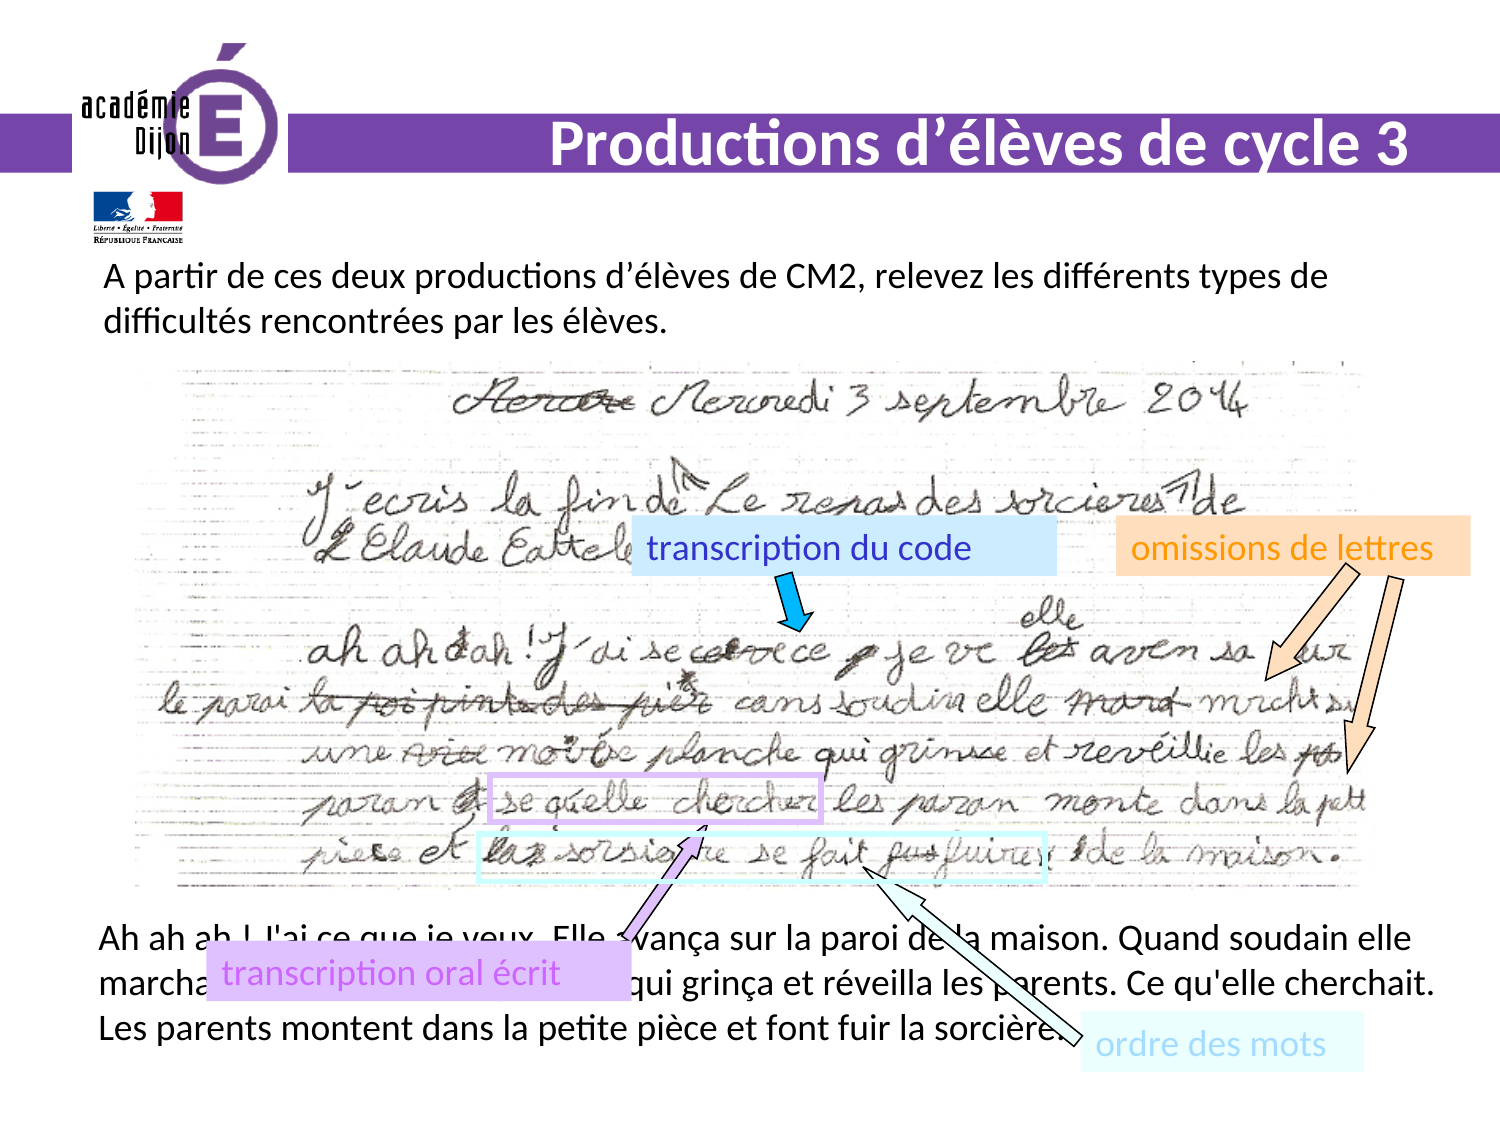

Productions d’élèves de cycle 3
A partir de ces deux productions d’élèves de CM2, relevez les différents types de difficultés rencontrées par les élèves.
transcription du code
omissions de lettres
Ah ah ah ! J'ai ce que je veux. Elle avança sur la paroi de la maison. Quand soudain elle marcha sur une mauvaise planche qui grinça et réveilla les parents. Ce qu'elle cherchait. Les parents montent dans la petite pièce et font fuir la sorcière.
transcription oral écrit
ordre des mots